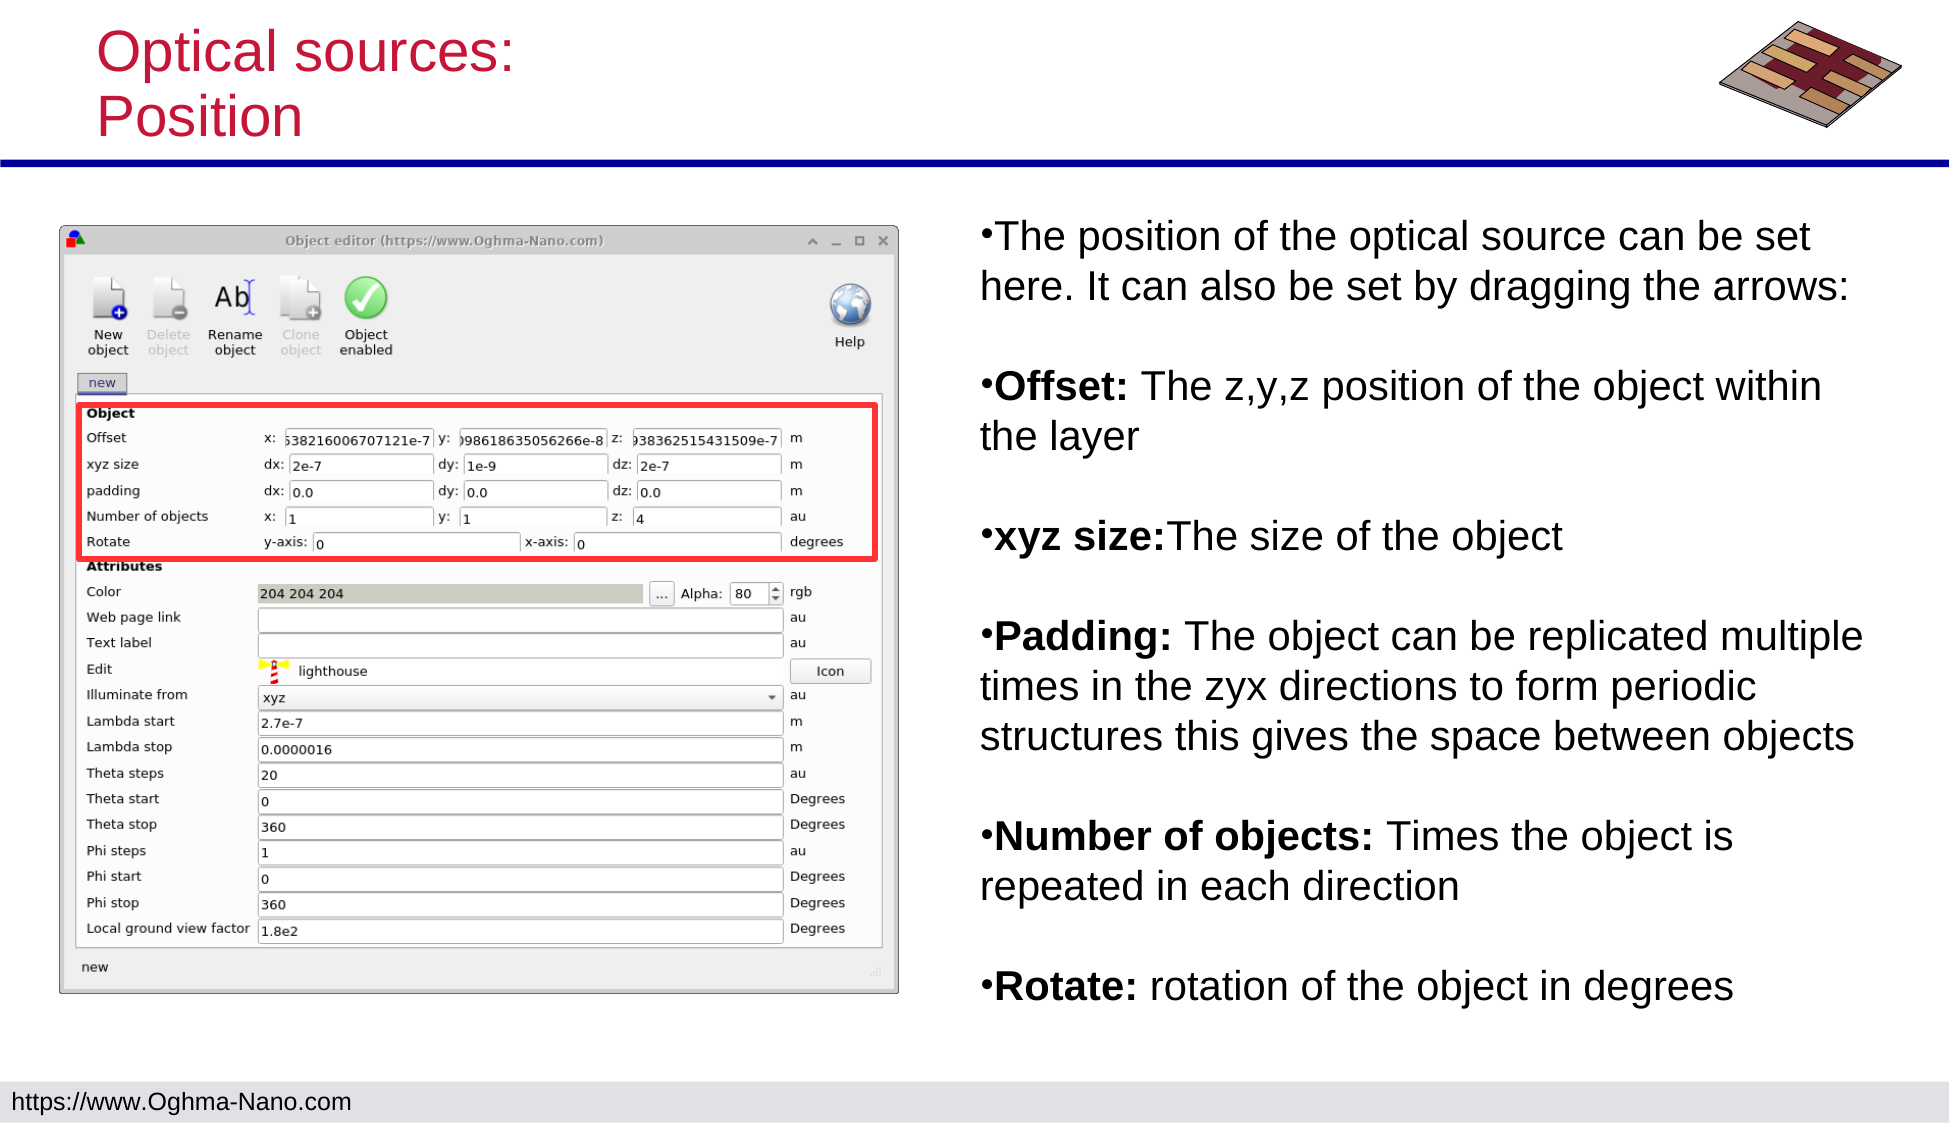

# Optical sources: Position
The position of the optical source can be set here. It can also be set by dragging the arrows:
Offset: The z,y,z position of the object within the layer
xyz size:The size of the object
Padding: The object can be replicated multiple times in the zyx directions to form periodic structures this gives the space between objects
Number of objects: Times the object is repeated in each direction
Rotate: rotation of the object in degrees